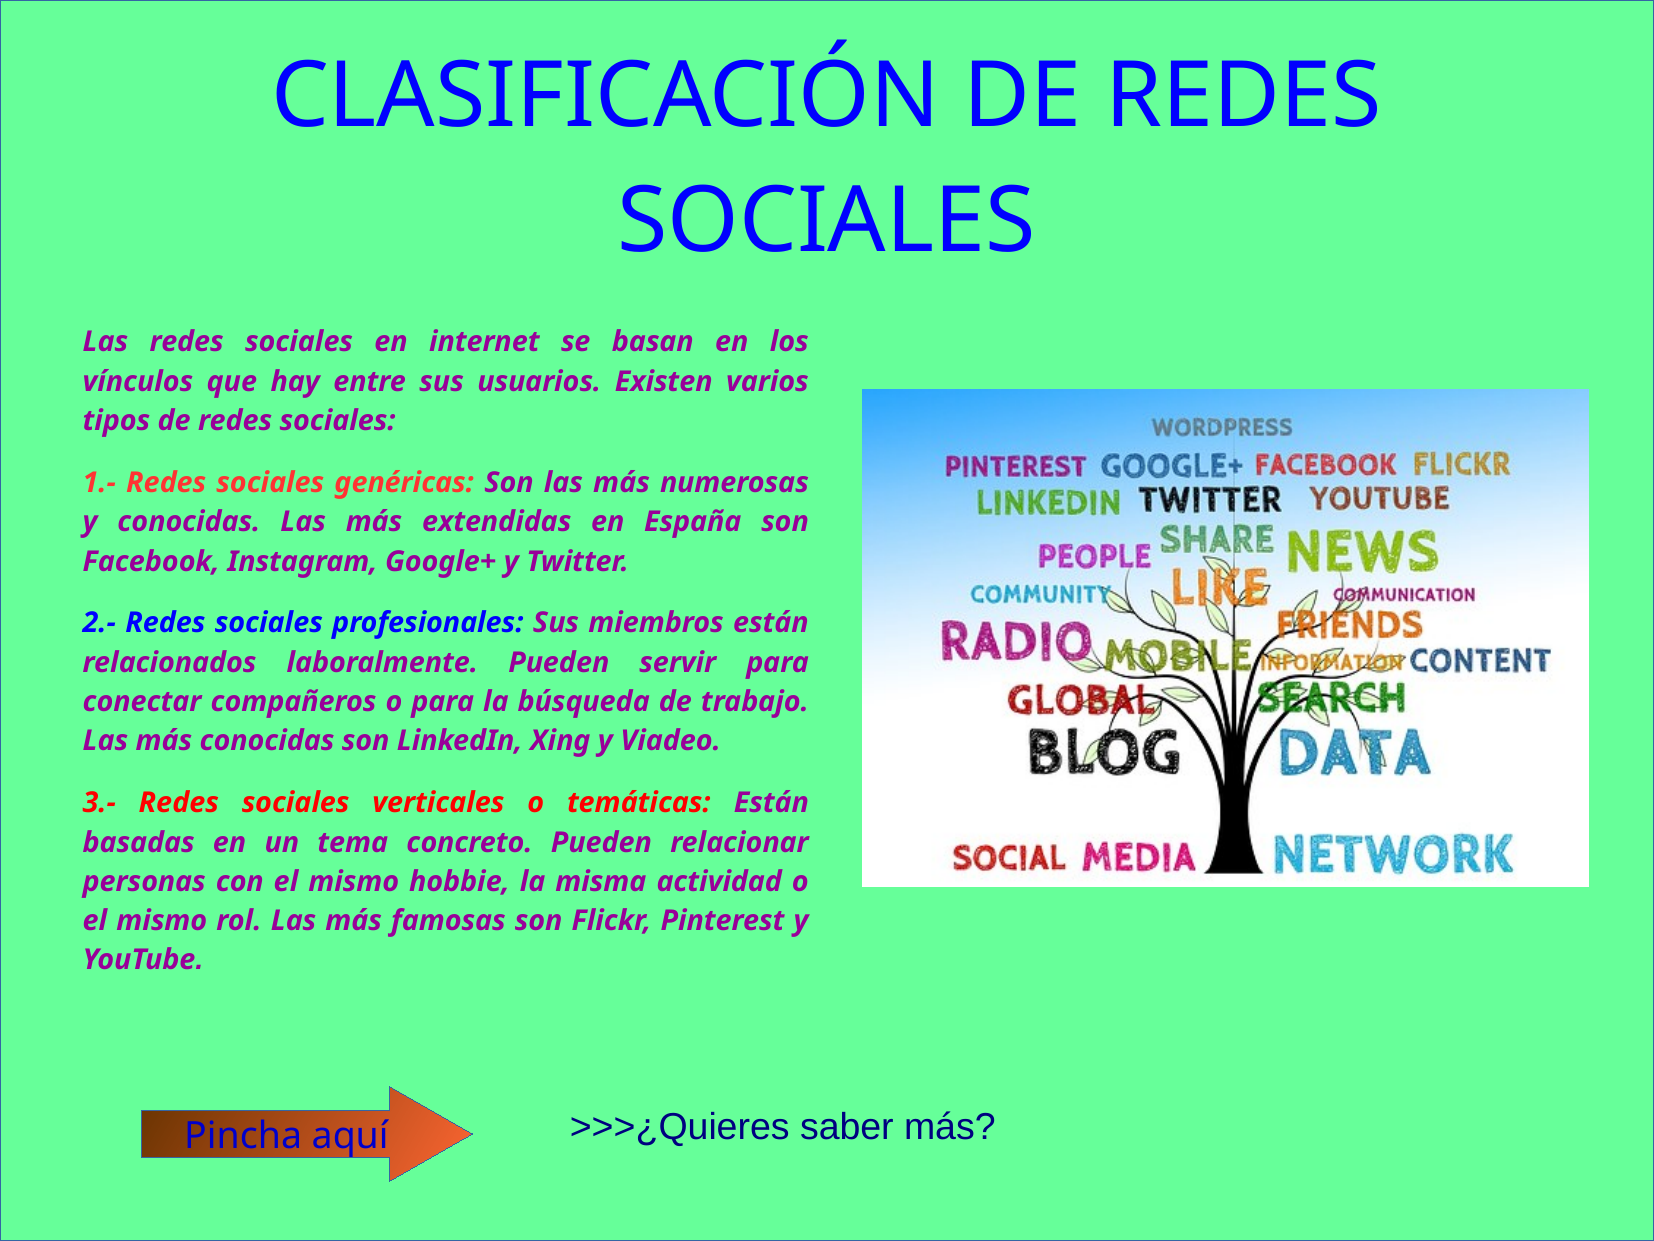

# CLASIFICACIÓN DE REDES SOCIALES
Las redes sociales en internet se basan en los vínculos que hay entre sus usuarios. Existen varios tipos de redes sociales:
1.- Redes sociales genéricas: Son las más numerosas y conocidas. Las más extendidas en España son Facebook, Instagram, Google+ y Twitter.
2.- Redes sociales profesionales: Sus miembros están relacionados laboralmente. Pueden servir para conectar compañeros o para la búsqueda de trabajo. Las más conocidas son LinkedIn, Xing y Viadeo.
3.- Redes sociales verticales o temáticas: Están basadas en un tema concreto. Pueden relacionar personas con el mismo hobbie, la misma actividad o el mismo rol. Las más famosas son Flickr, Pinterest y YouTube.
Pincha aquí
>>>¿Quieres saber más?